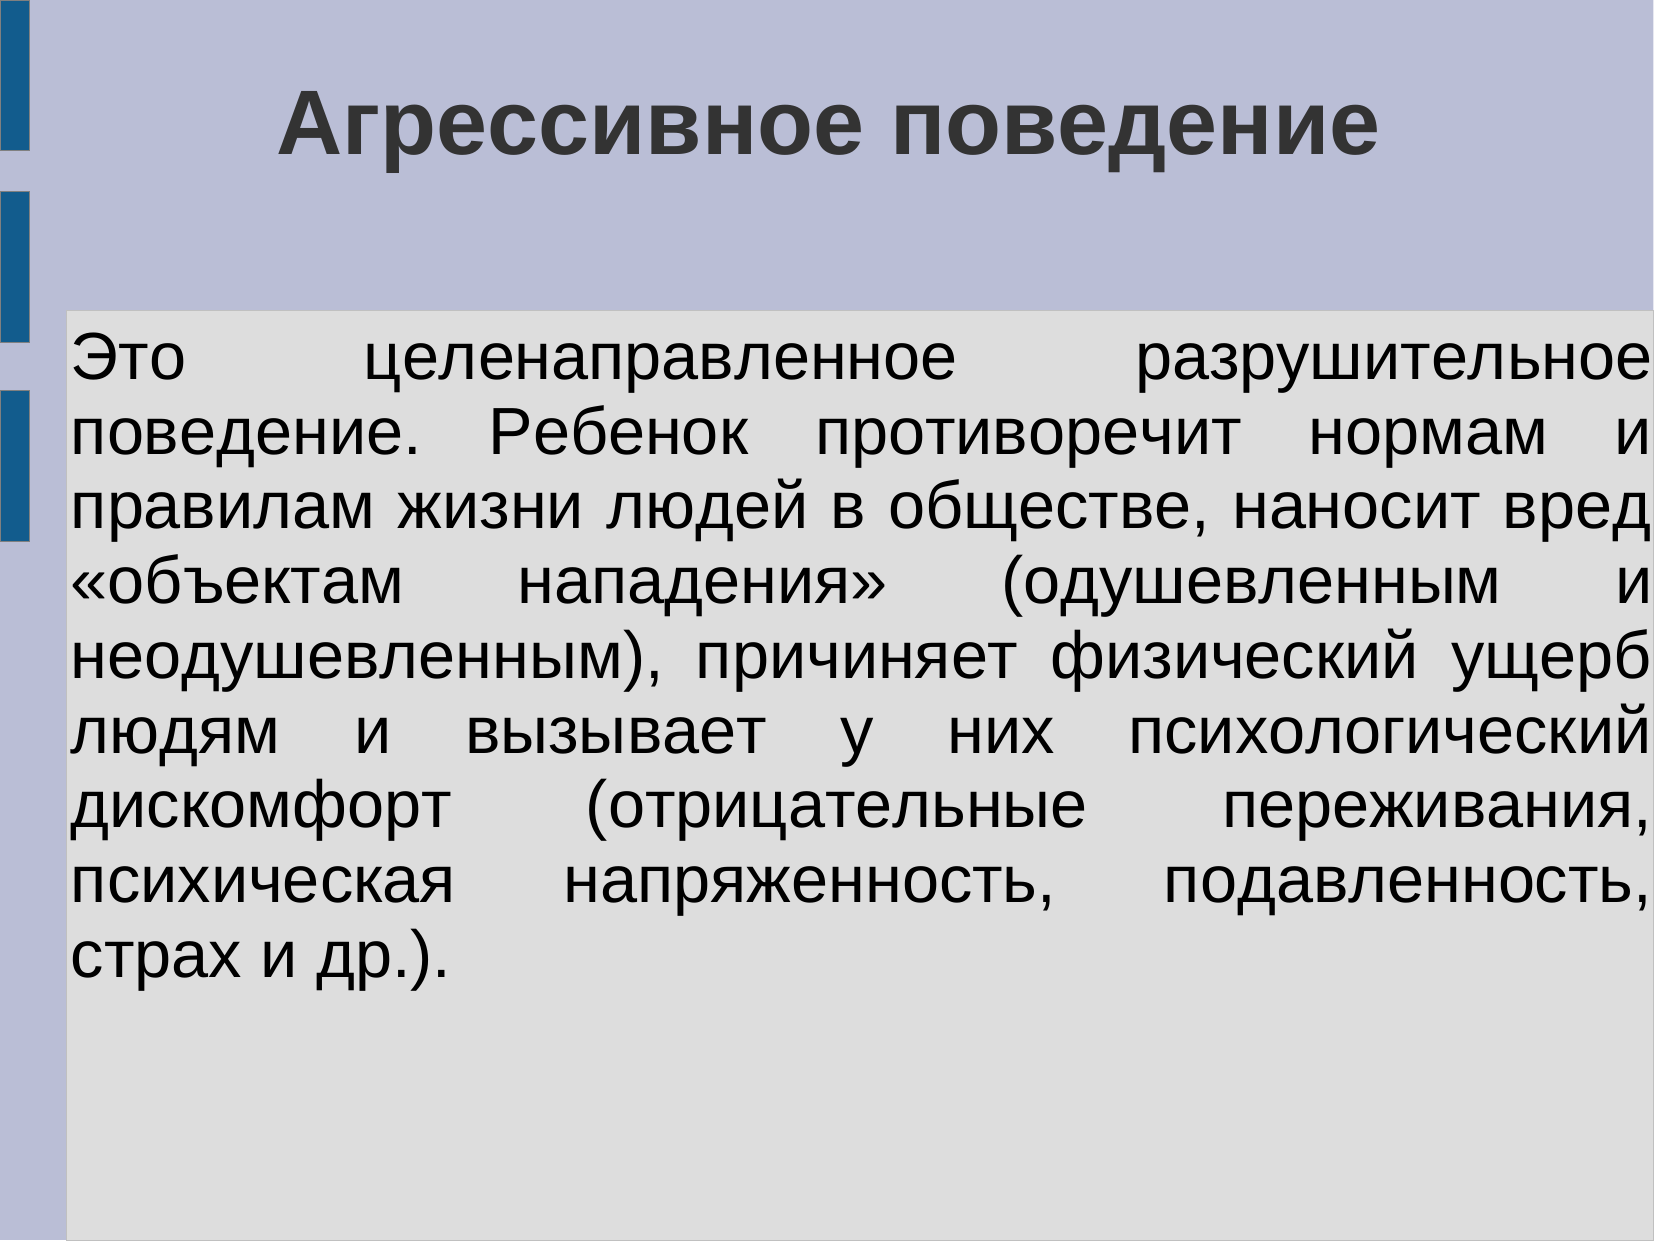

# Агрессивное поведение
Это целенаправленное разрушительное поведение. Ребенок противоречит нормам и правилам жизни людей в обществе, наносит вред «объектам нападения» (одушевленным и неодушевленным), причиняет физический ущерб людям и вызывает у них психологический дискомфорт (отрицательные переживания, психическая напряженность, подавленность, страх и др.).